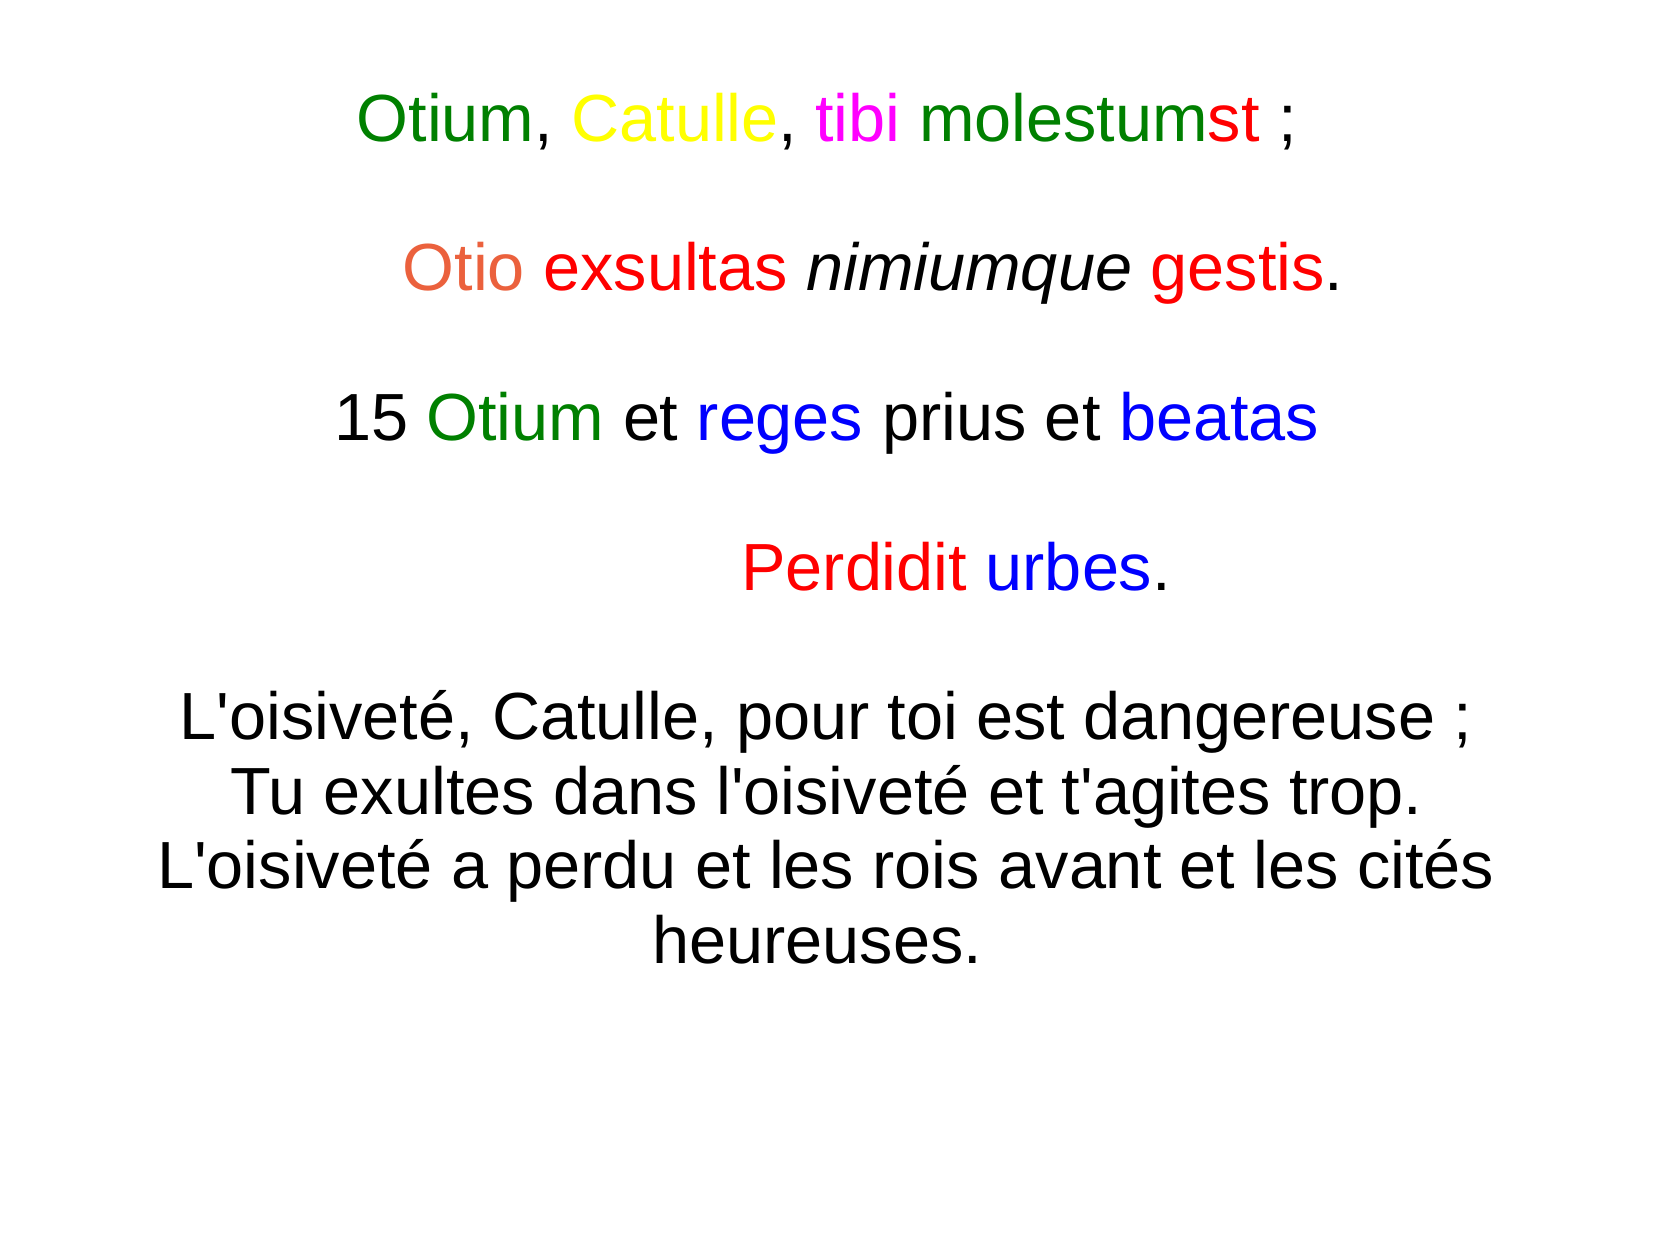

# Otium, Catulle, tibi molestumst ;
 Otio exsultas nimiumque gestis.
15 Otium et reges prius et beatas
 Perdidit urbes.
L'oisiveté, Catulle, pour toi est dangereuse ;
Tu exultes dans l'oisiveté et t'agites trop.
L'oisiveté a perdu et les rois avant et les cités heureuses.